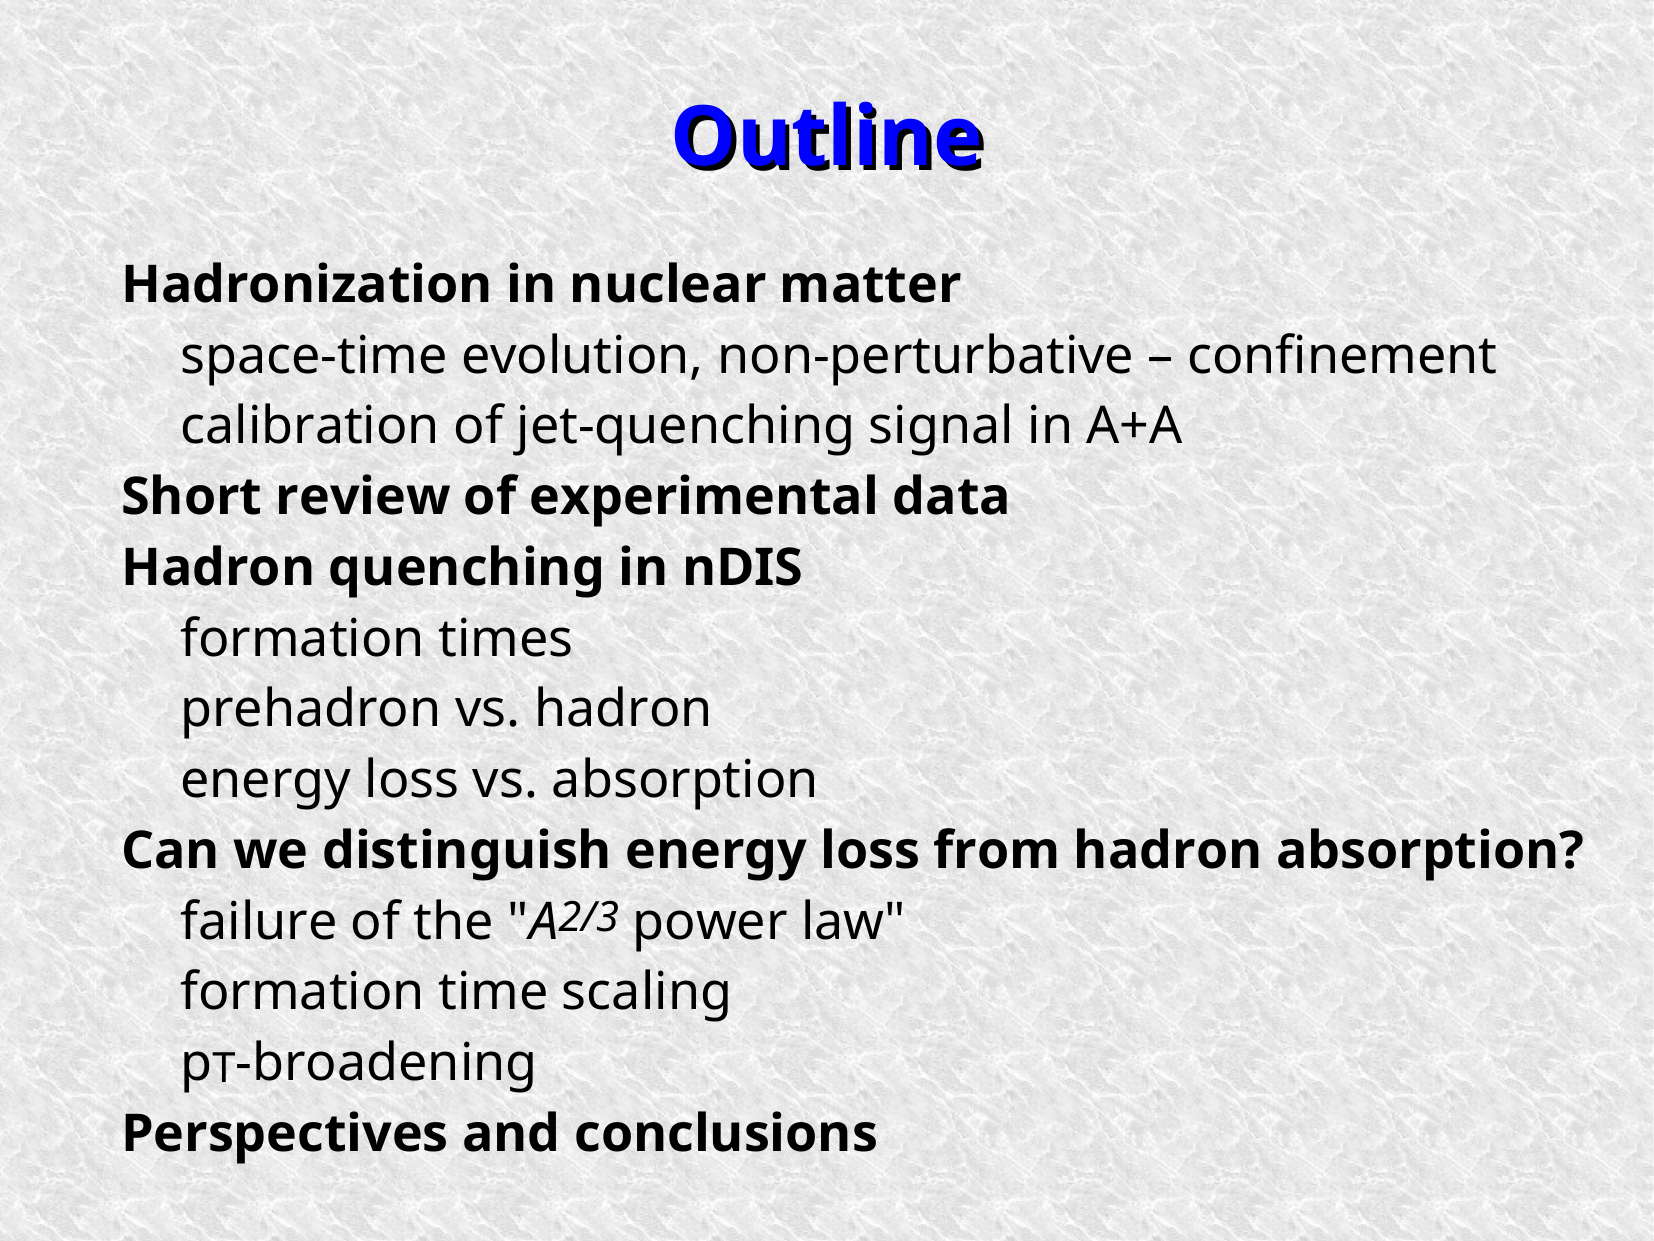

Outline
Hadronization in nuclear matter
space-time evolution, non-perturbative – confinement
calibration of jet-quenching signal in A+A
Short review of experimental data
Hadron quenching in nDIS
formation times
prehadron vs. hadron
energy loss vs. absorption
Can we distinguish energy loss from hadron absorption?
failure of the "A2/3 power law"
formation time scaling
pT-broadening
Perspectives and conclusions